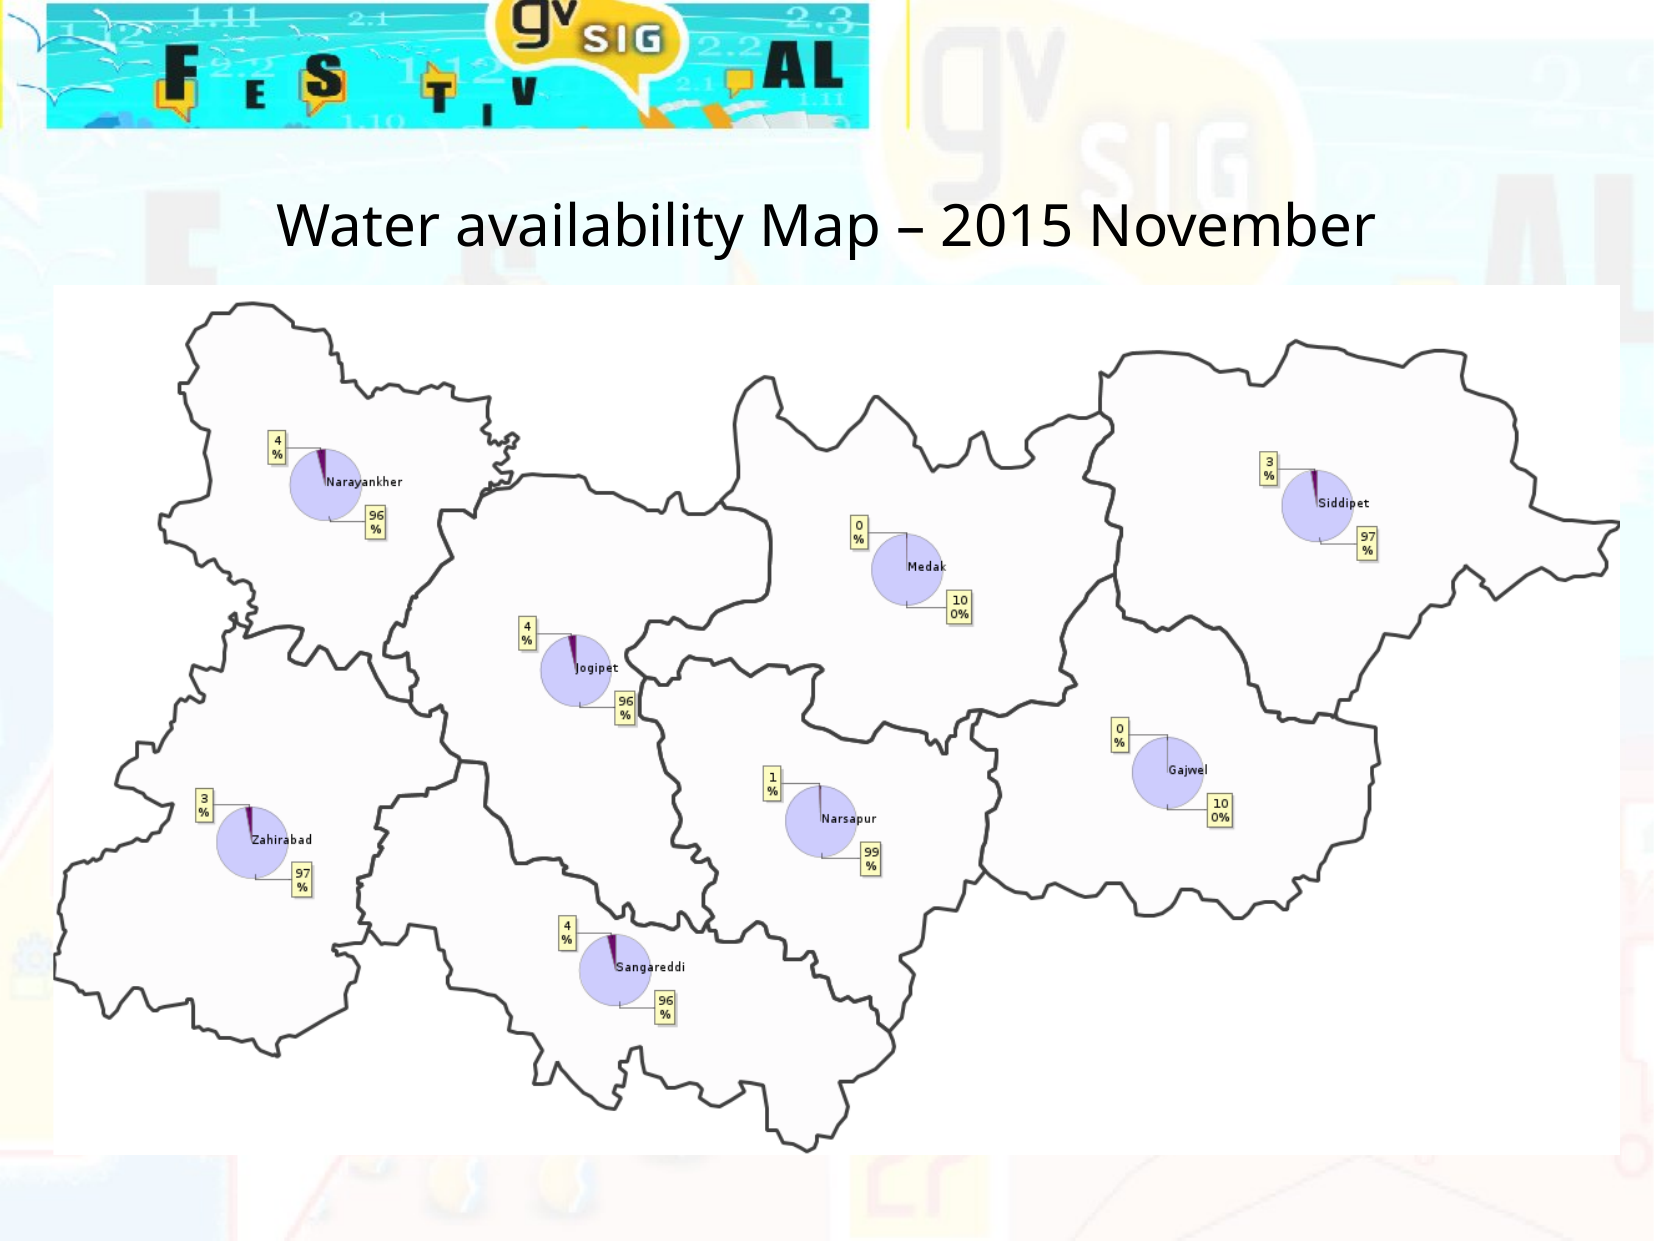

# Water availability Map – 2015 November